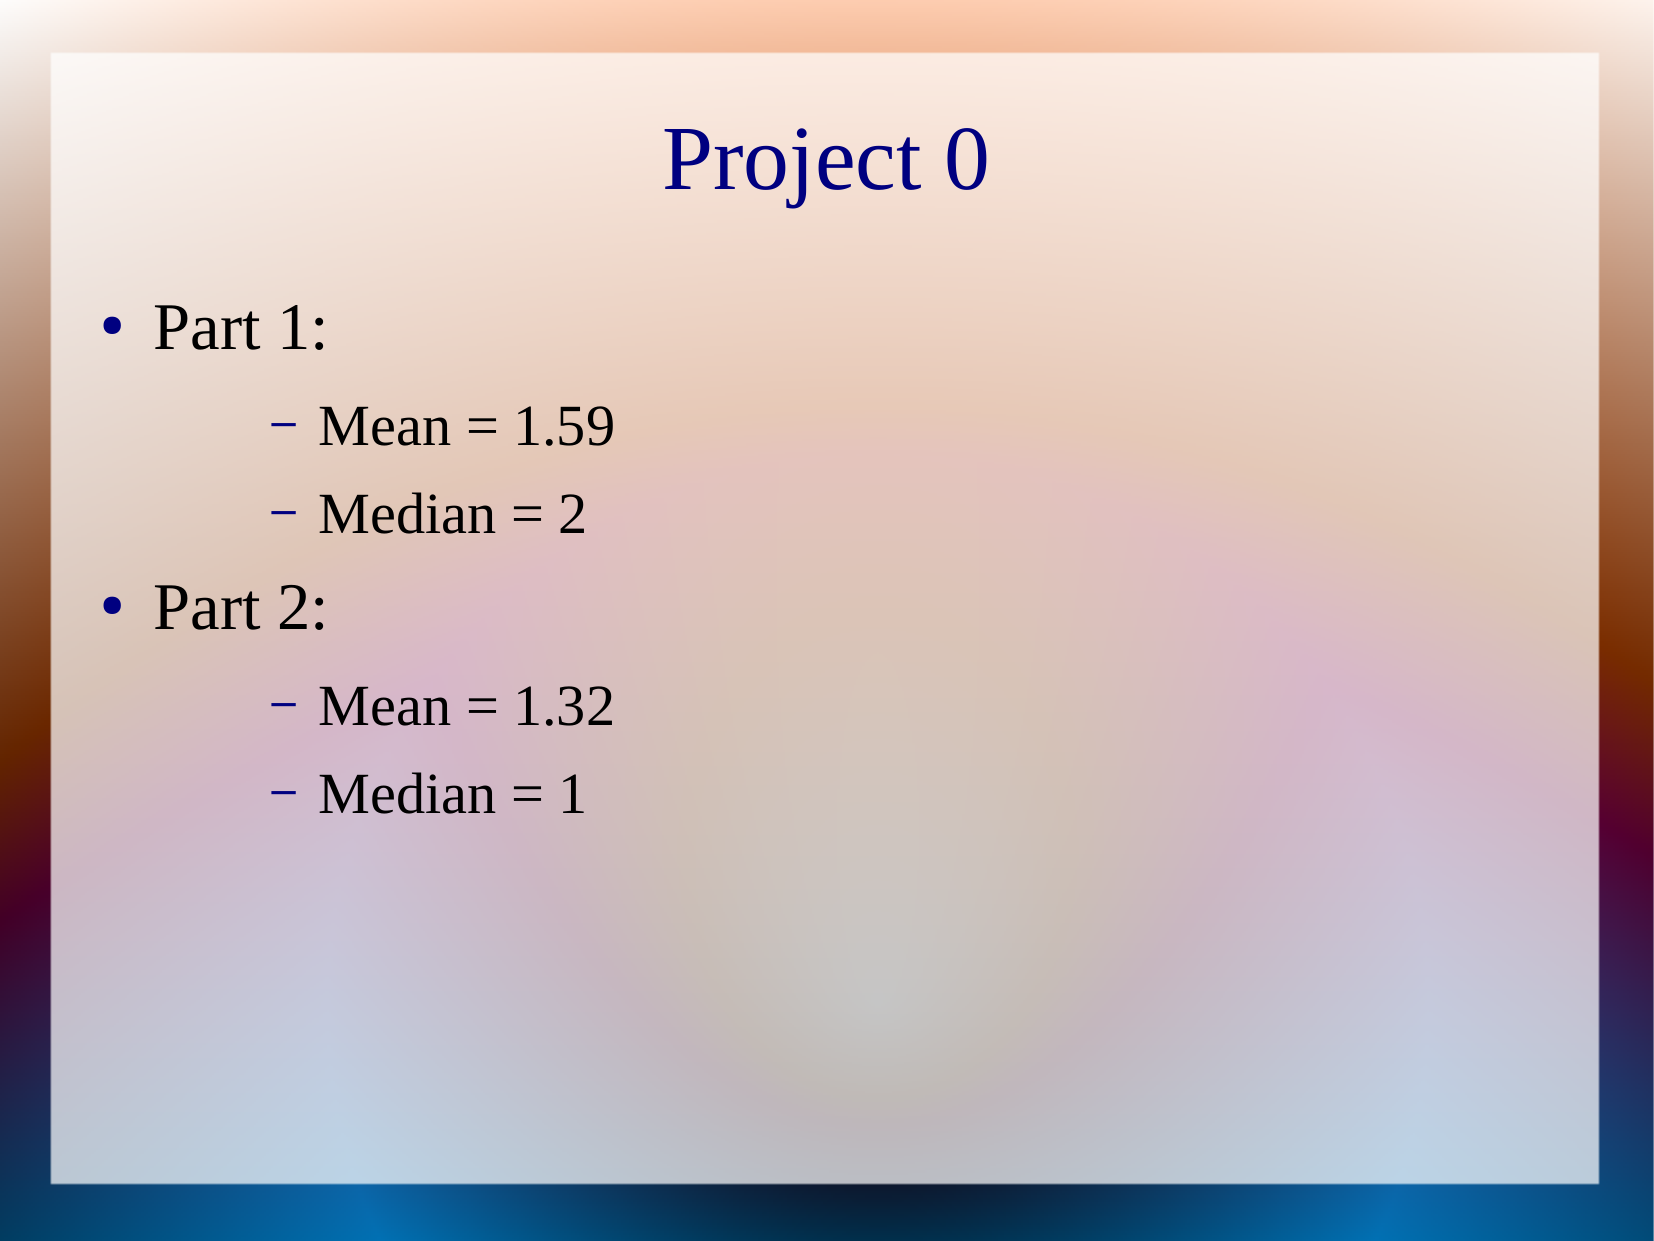

# Project 0
Part 1:
Mean = 1.59
Median = 2
Part 2:
Mean = 1.32
Median = 1